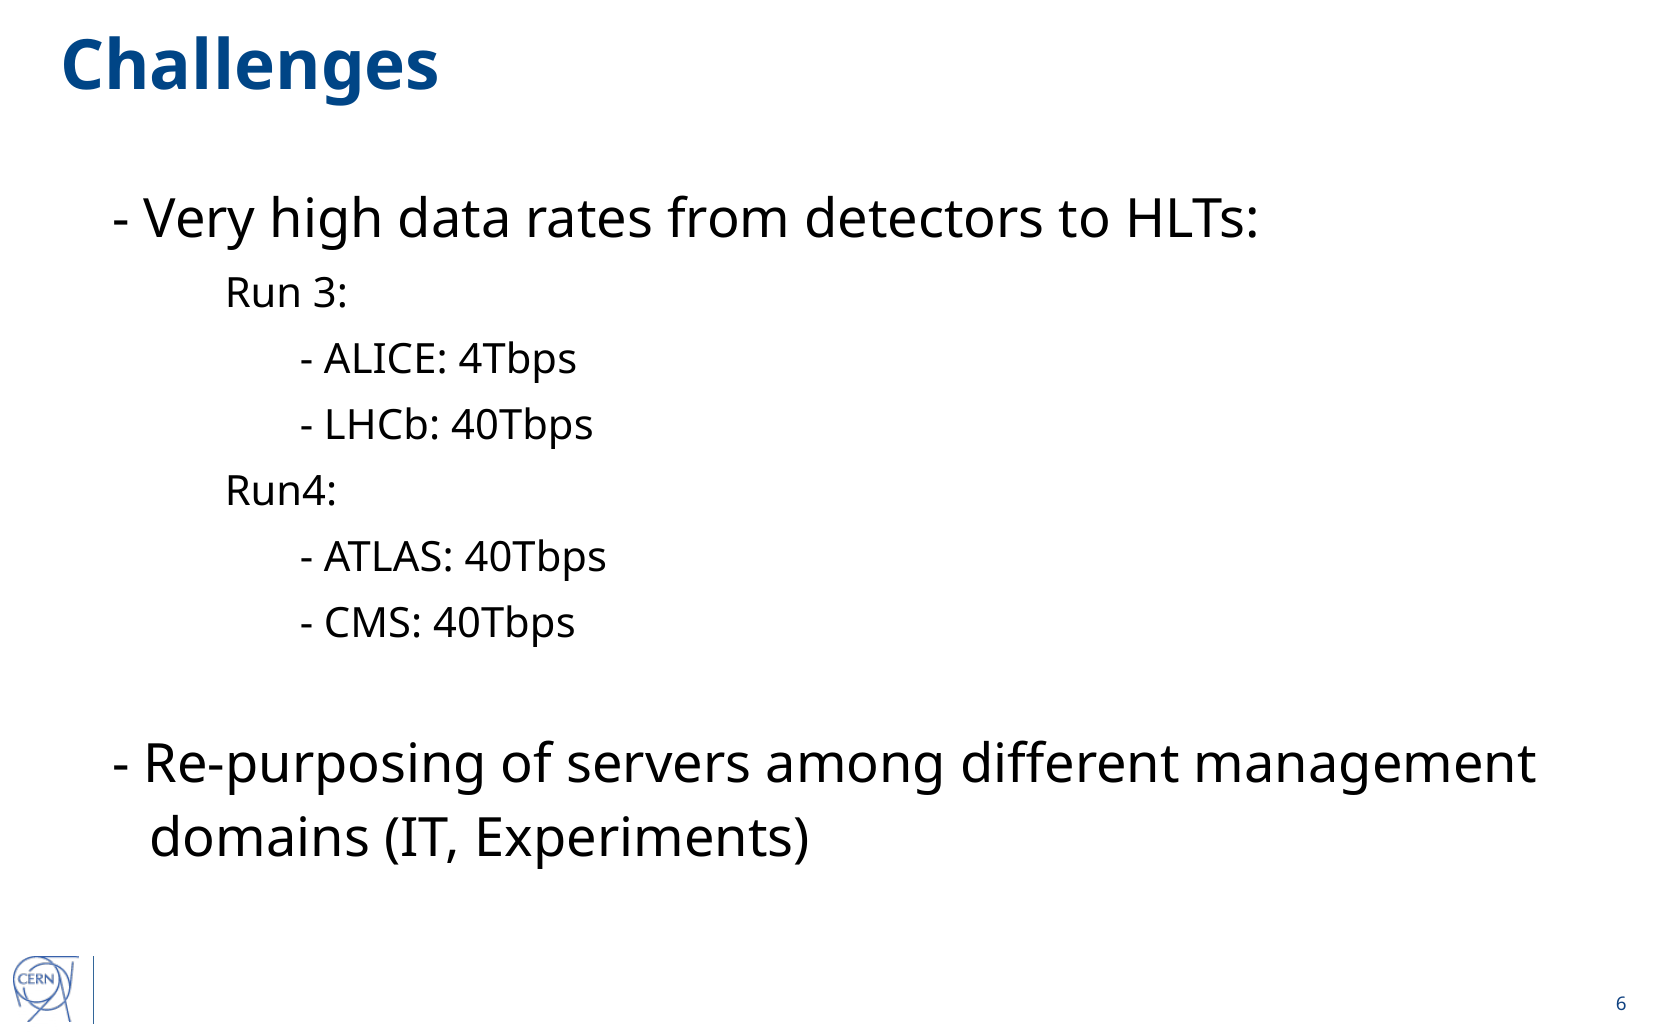

# Challenges
- Very high data rates from detectors to HLTs:
	Run 3:
		- ALICE: 4Tbps
		- LHCb: 40Tbps
	Run4:
		- ATLAS: 40Tbps
		- CMS: 40Tbps
- Re-purposing of servers among different management domains (IT, Experiments)